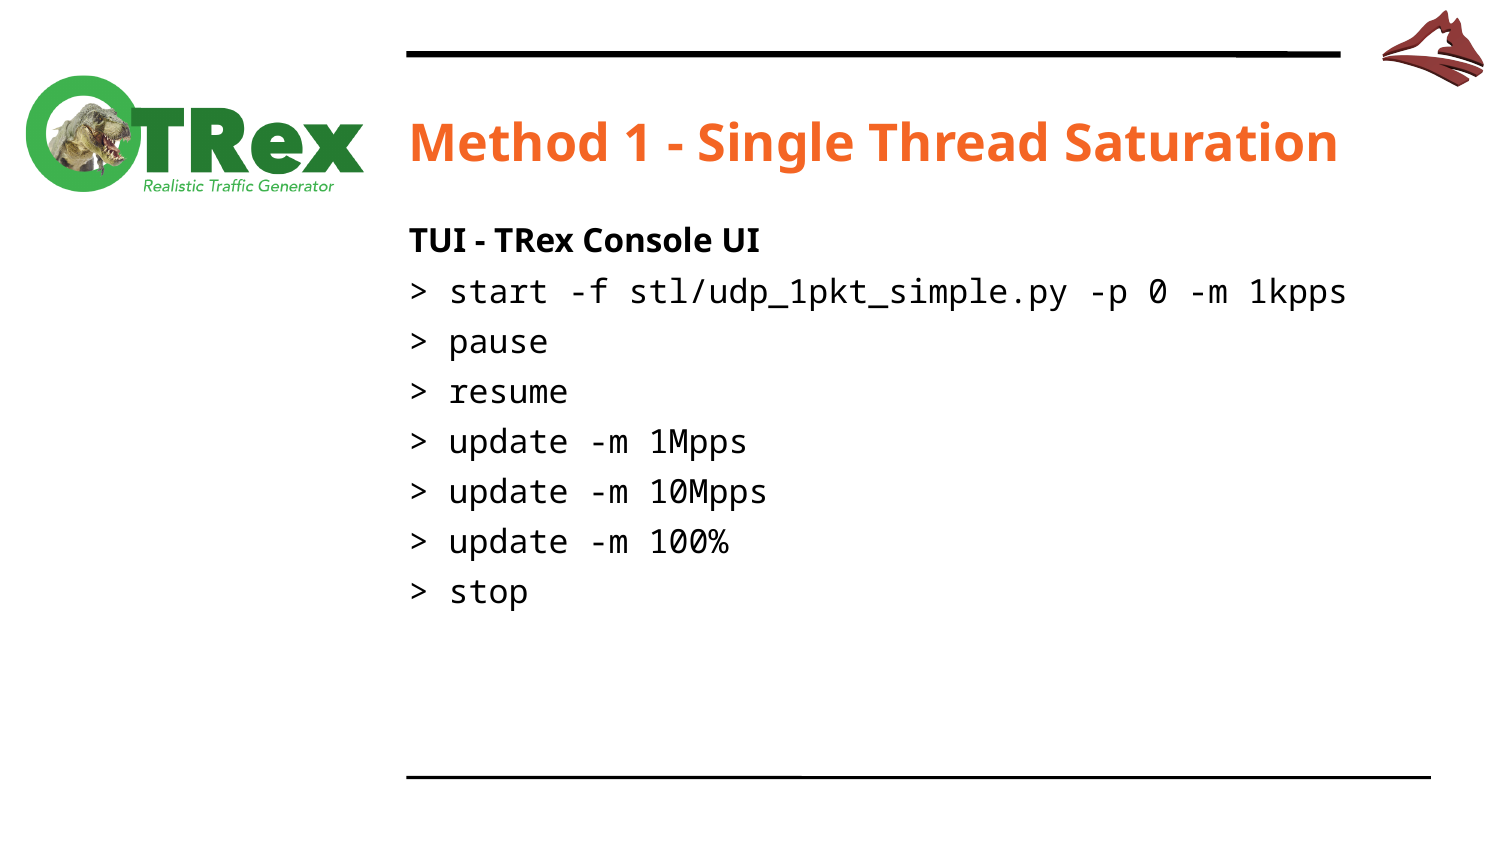

Method 1 - Single Thread Saturation
# TUI - TRex Console UI
> start -f stl/udp_1pkt_simple.py -p 0 -m 1kpps
> pause
> resume
> update -m 1Mpps
> update -m 10Mpps
> update -m 100%
> stop